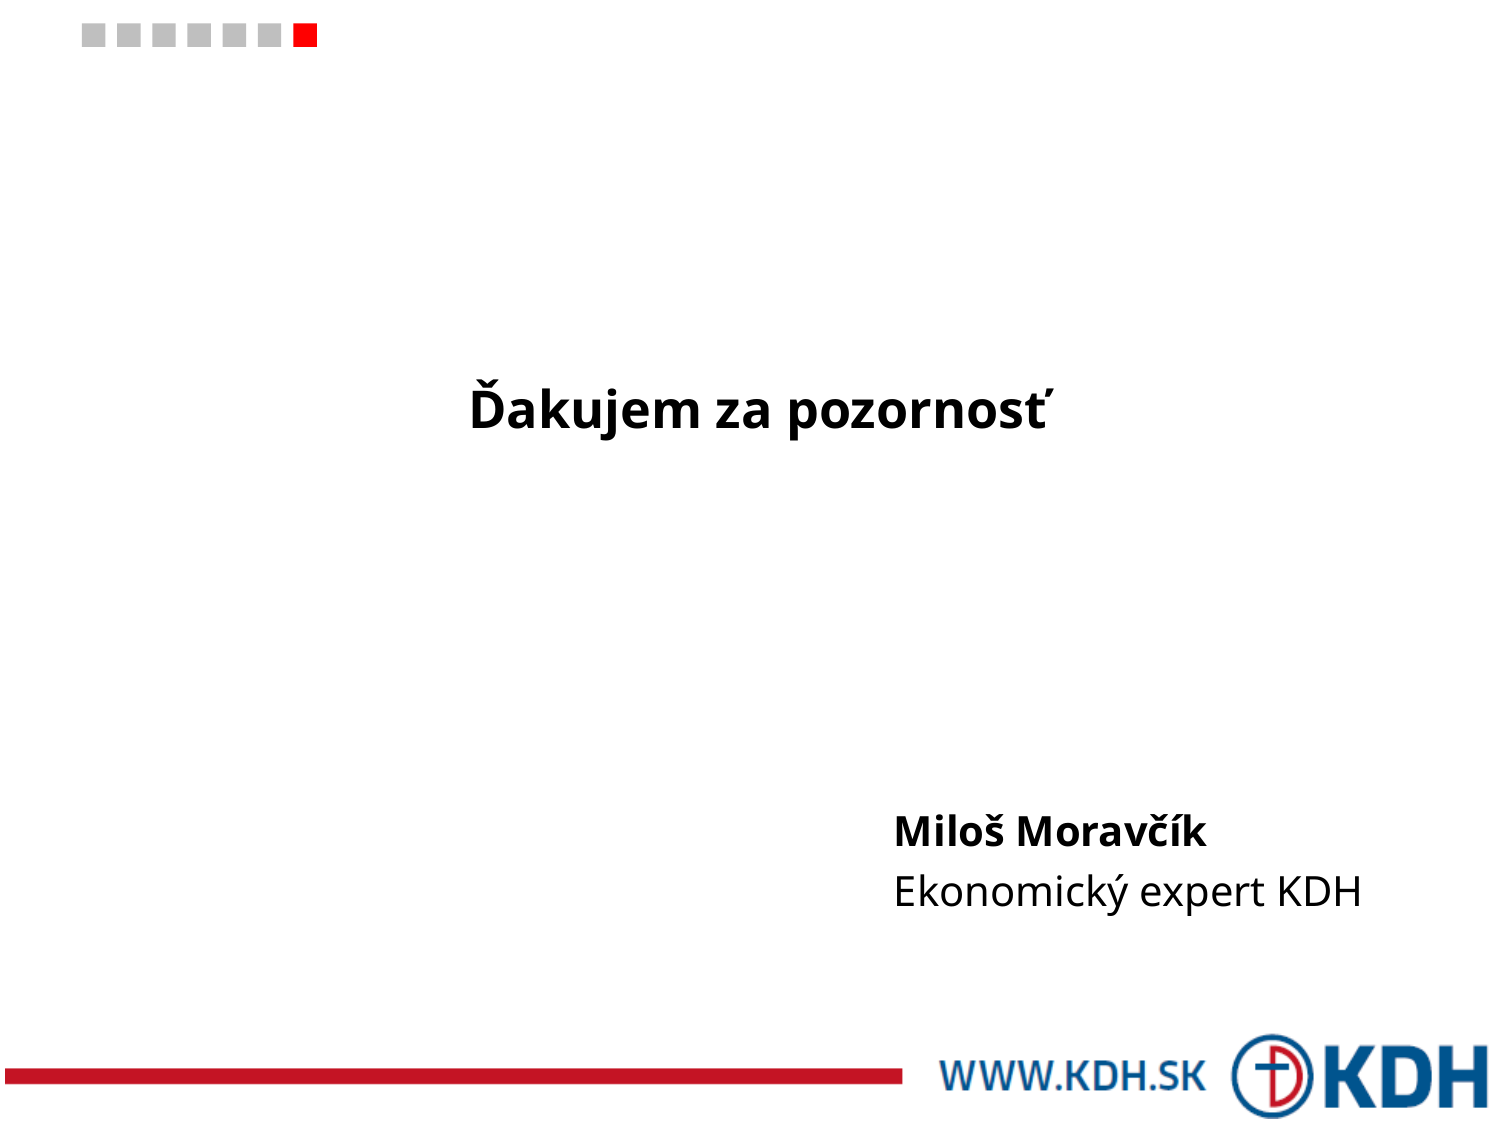

# Ďakujem za pozornosť
Miloš Moravčík
Ekonomický expert KDH